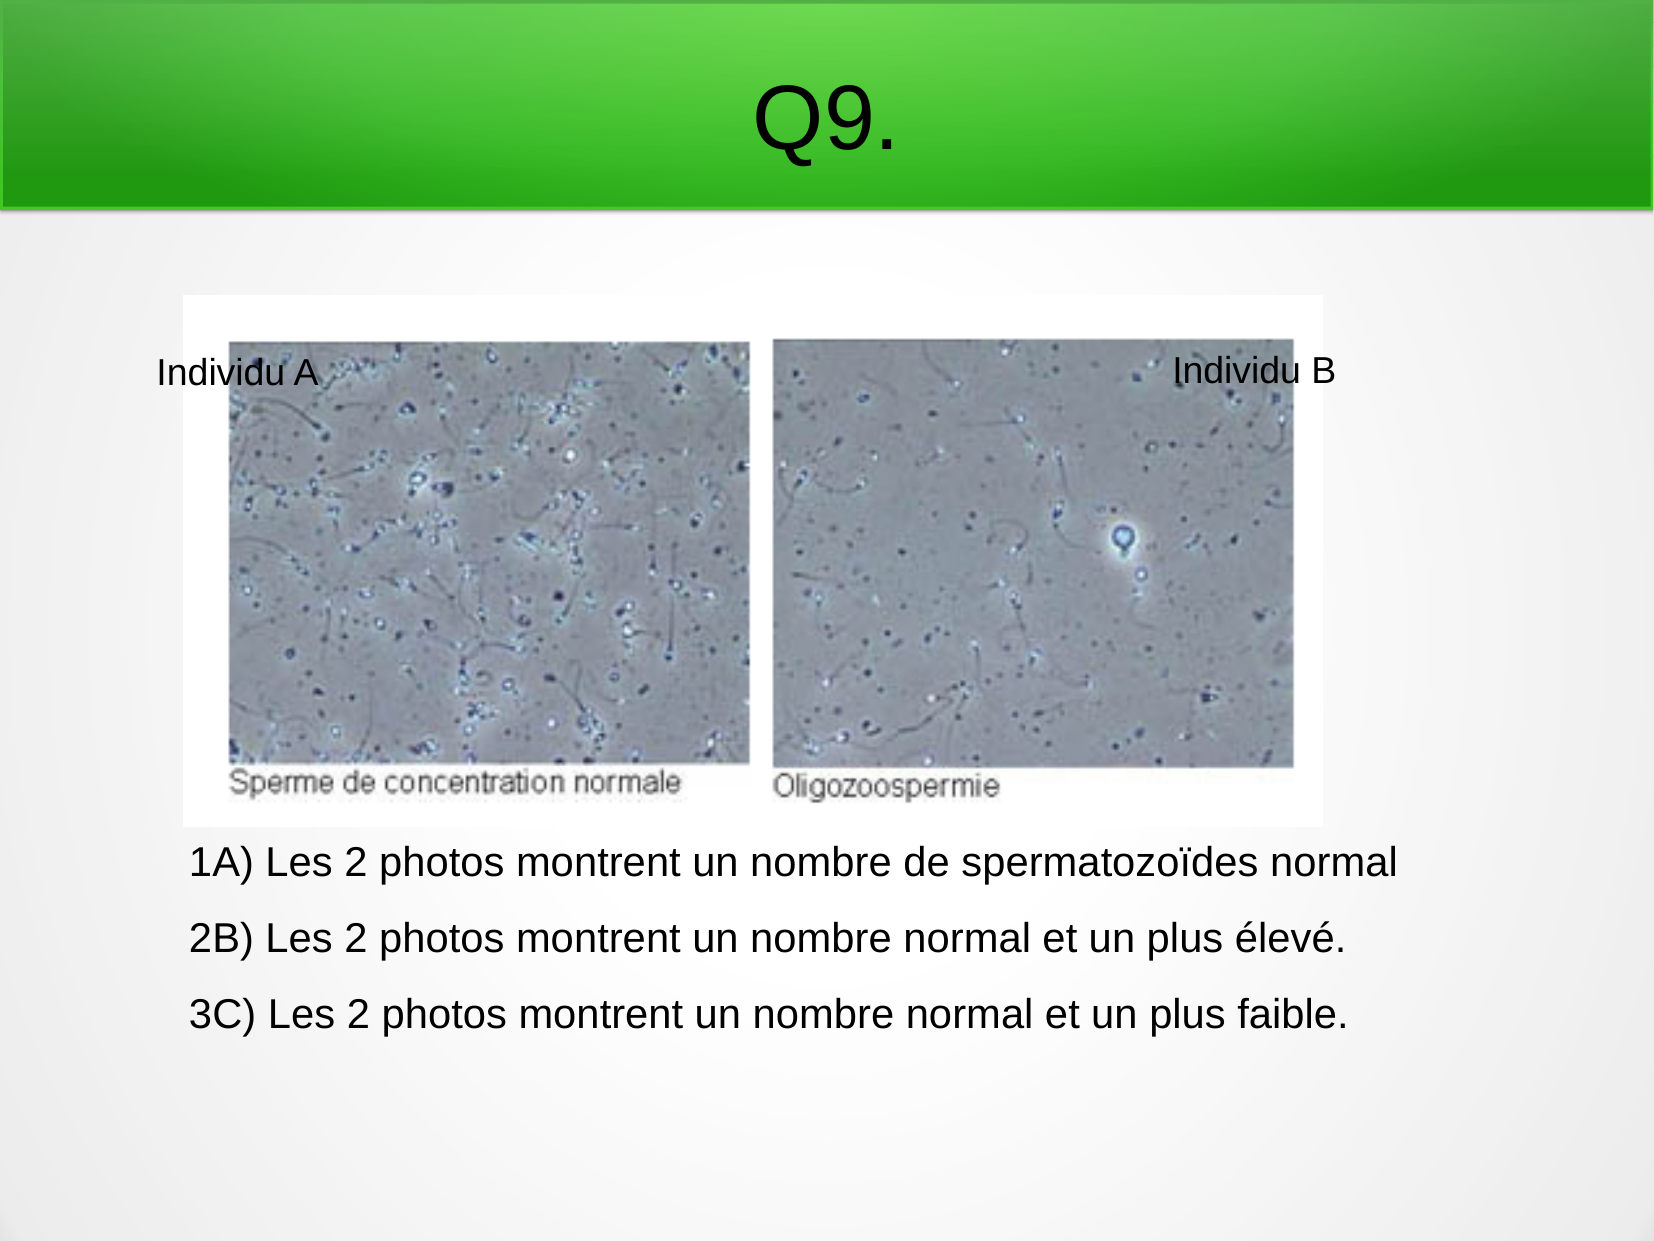

# Q9.
Individu B
Individu A
1A) Les 2 photos montrent un nombre de spermatozoïdes normal
2B) Les 2 photos montrent un nombre normal et un plus élevé.
3C) Les 2 photos montrent un nombre normal et un plus faible.